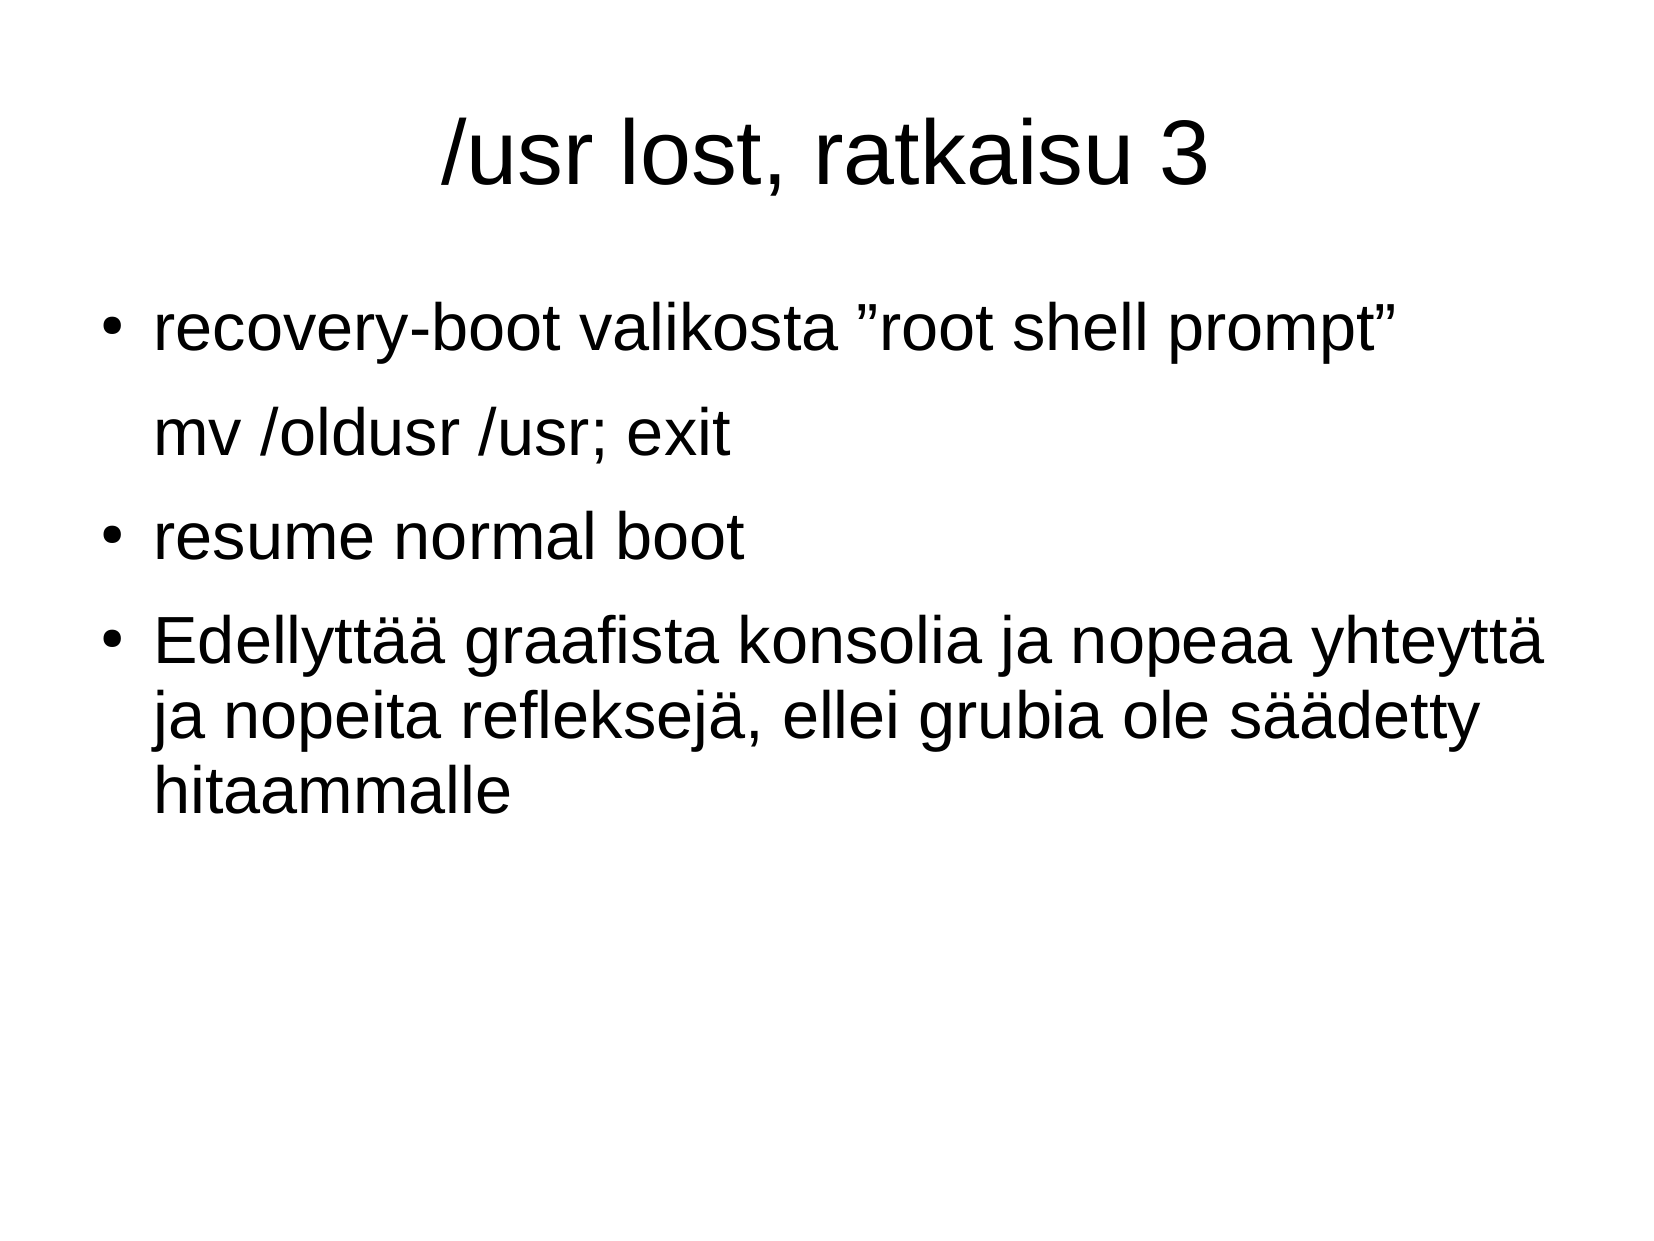

# /usr lost, ratkaisu 3
recovery-boot valikosta ”root shell prompt”
mv /oldusr /usr; exit
resume normal boot
Edellyttää graafista konsolia ja nopeaa yhteyttä ja nopeita refleksejä, ellei grubia ole säädetty hitaammalle